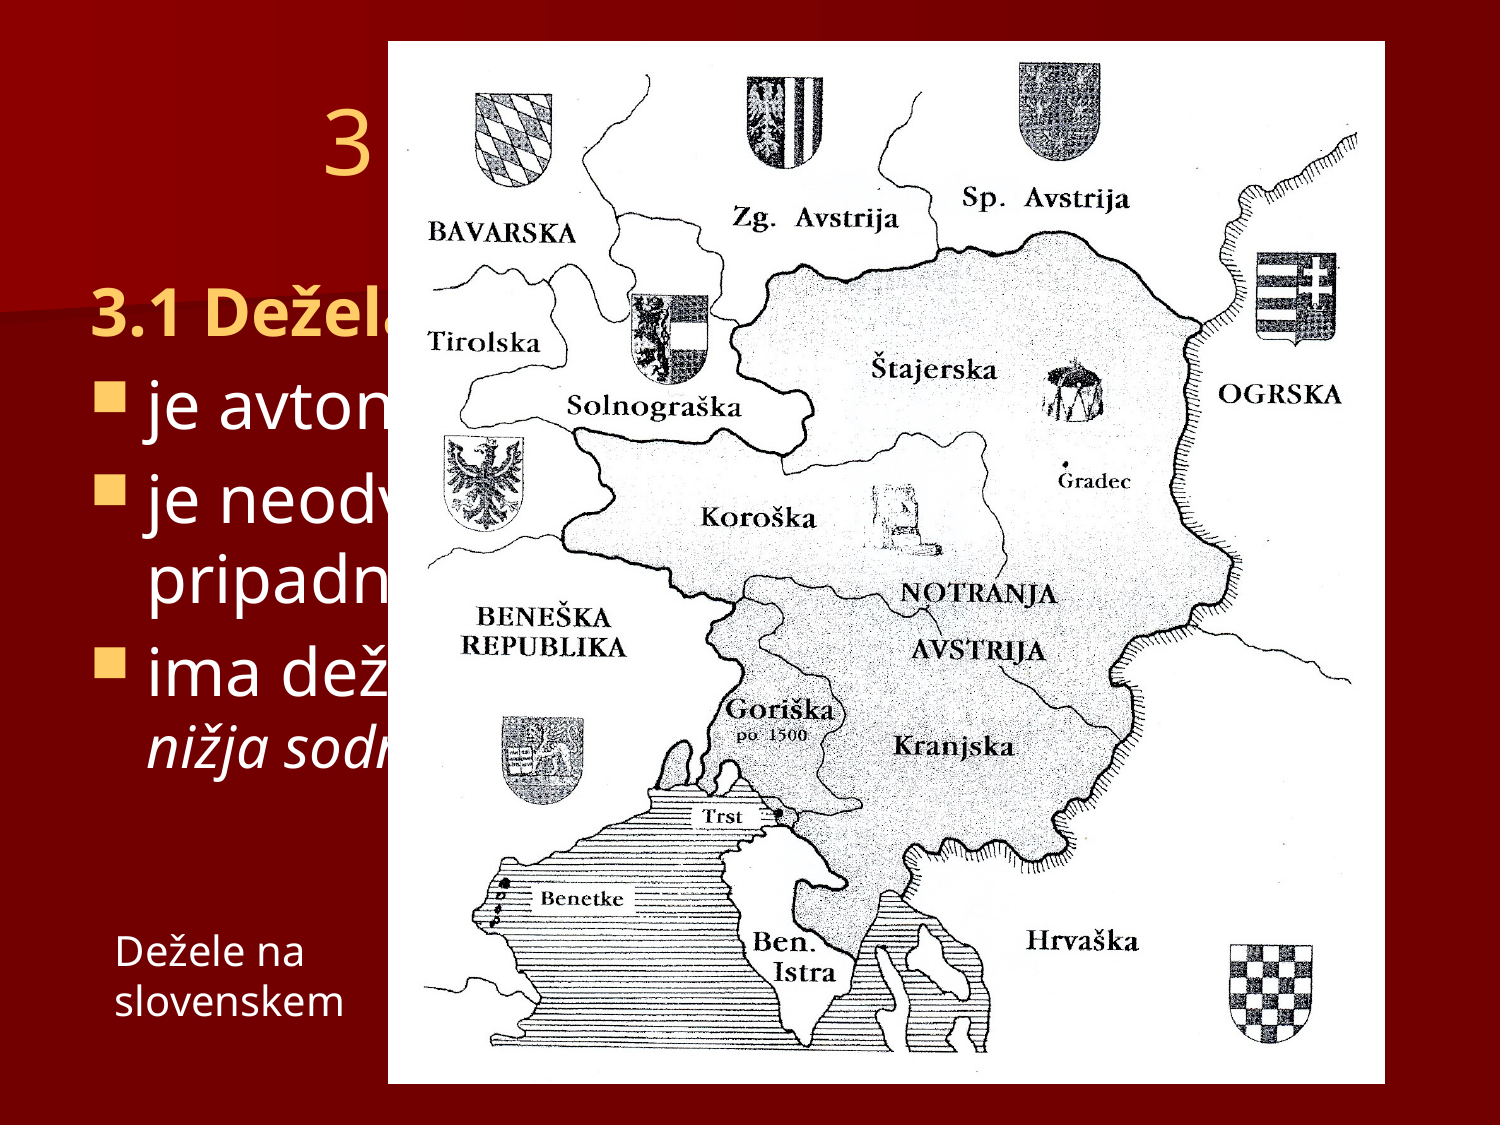

# 3 Od krajin do dežel
3.1 Dežela:
je avtonomna upravna enota
je neodvisna od etnične in nacionalne pripadnosti
ima deželnega gospoda (javni red in mir, nižja sodna oblast, vojska, denar…)
Dežele na
slovenskem